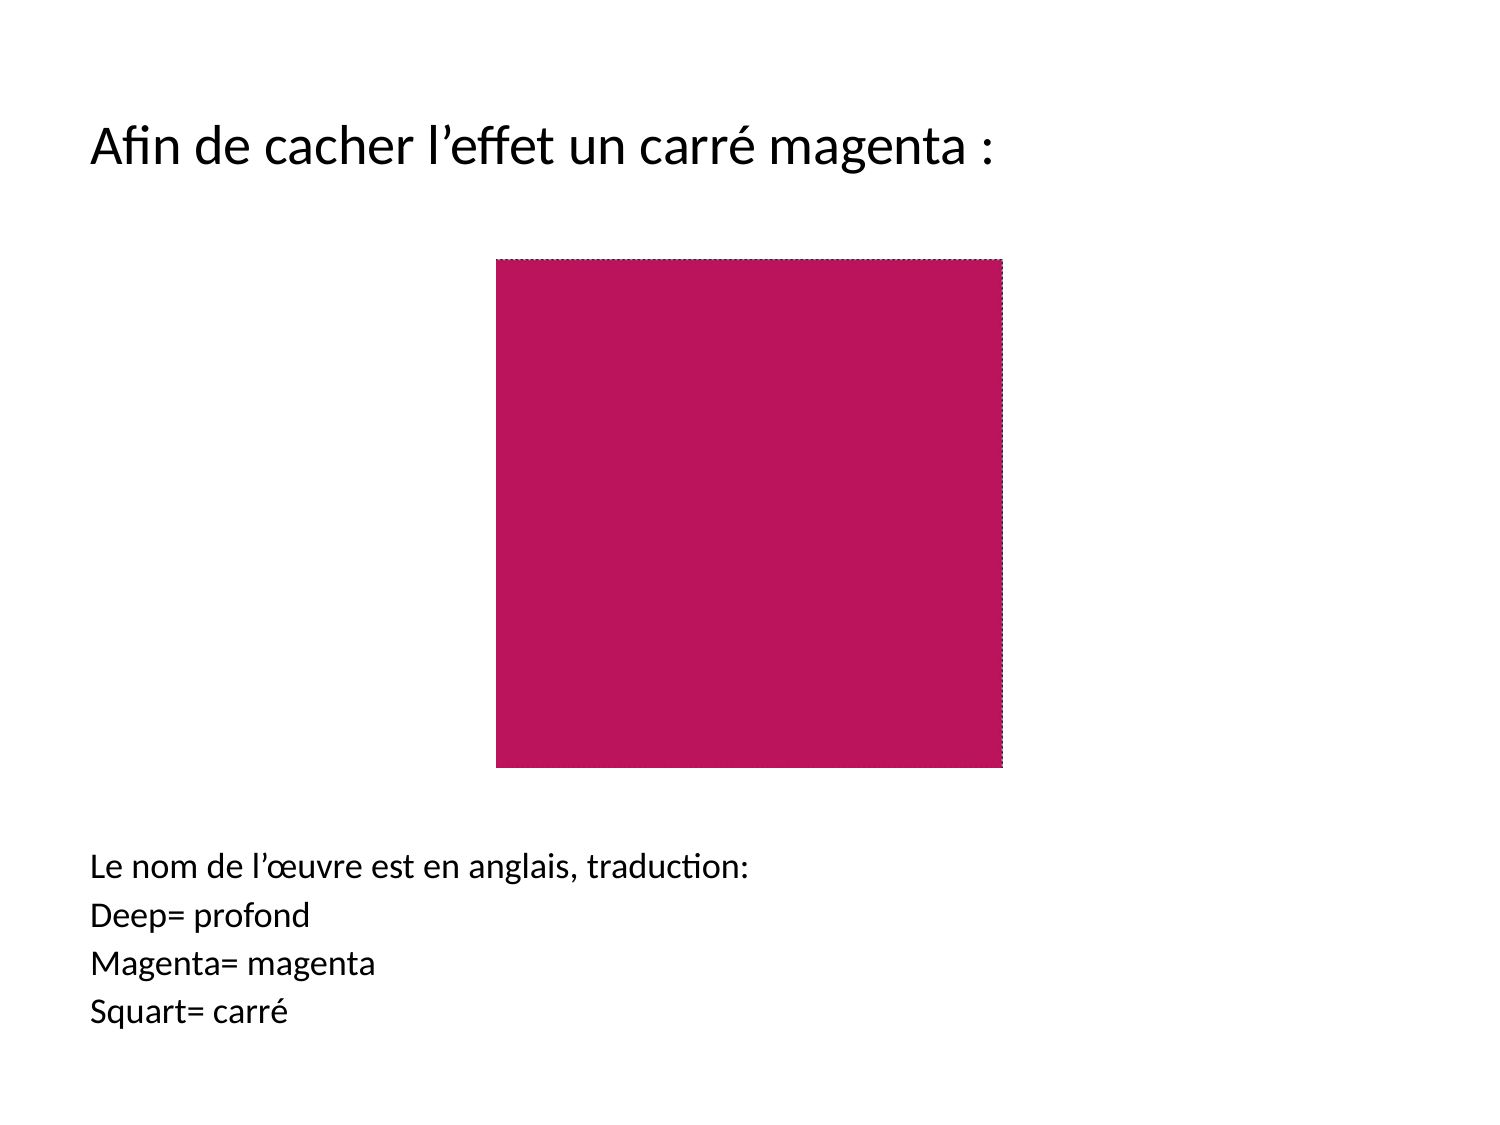

#
Afin de cacher l’effet un carré magenta :
Le nom de l’œuvre est en anglais, traduction:
Deep= profond
Magenta= magenta
Squart= carré